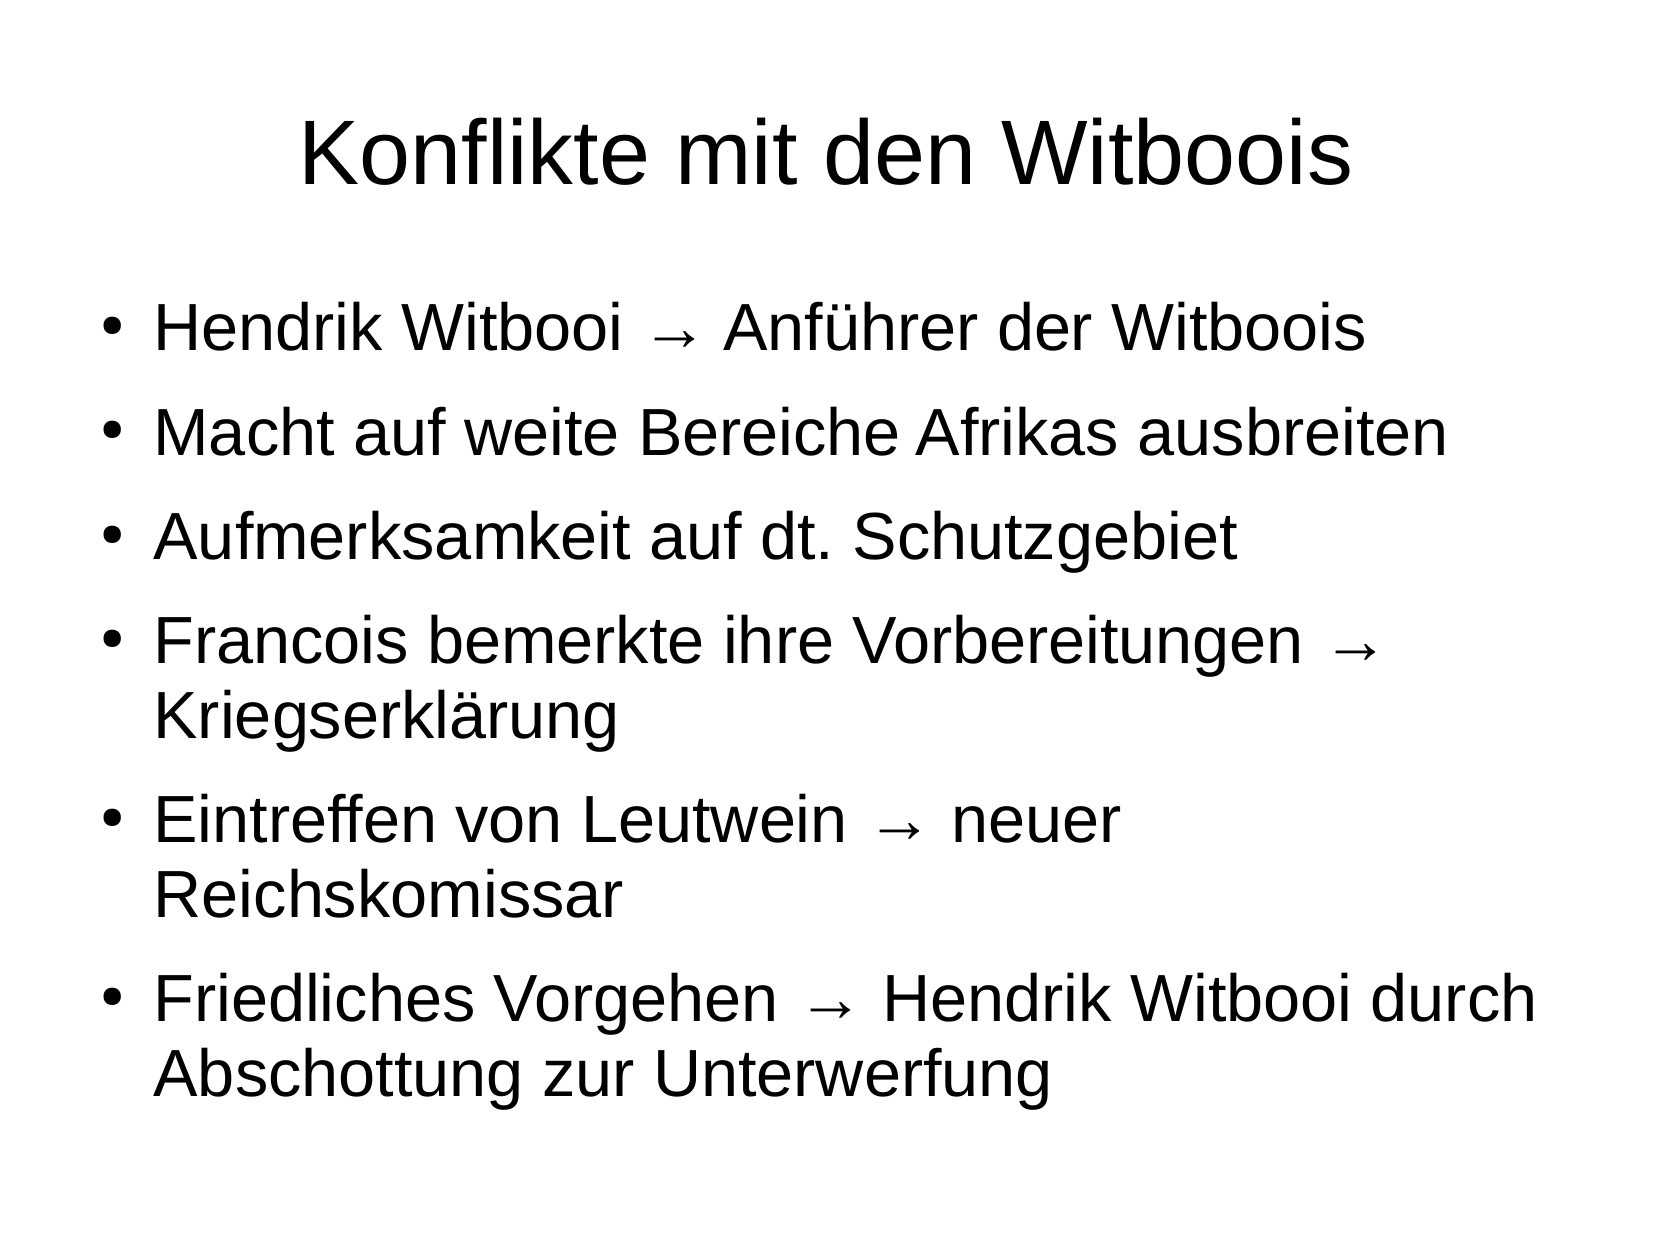

# Konflikte mit den Witboois
Hendrik Witbooi → Anführer der Witboois
Macht auf weite Bereiche Afrikas ausbreiten
Aufmerksamkeit auf dt. Schutzgebiet
Francois bemerkte ihre Vorbereitungen → Kriegserklärung
Eintreffen von Leutwein → neuer Reichskomissar
Friedliches Vorgehen → Hendrik Witbooi durch Abschottung zur Unterwerfung